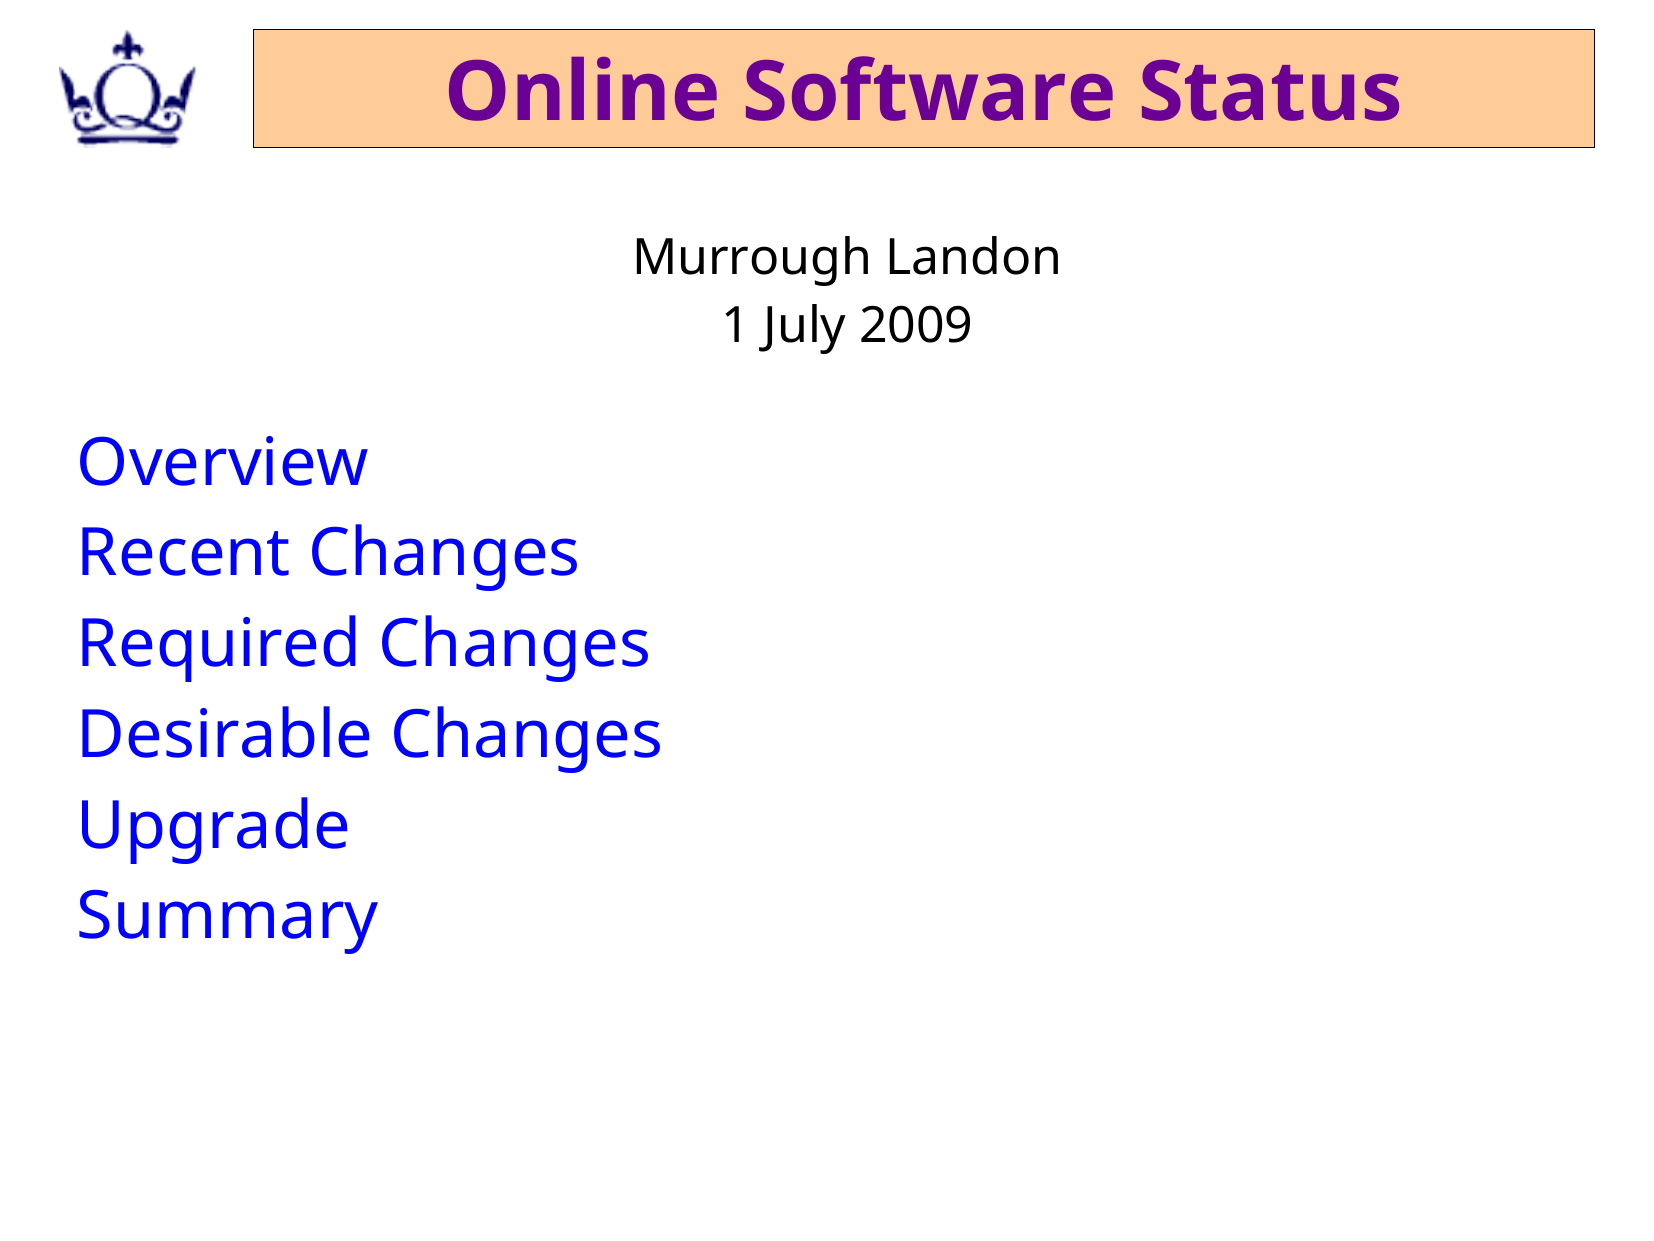

# Online Software Status
Murrough Landon
1 July 2009
Overview
Recent Changes
Required Changes
Desirable Changes
Upgrade
Summary